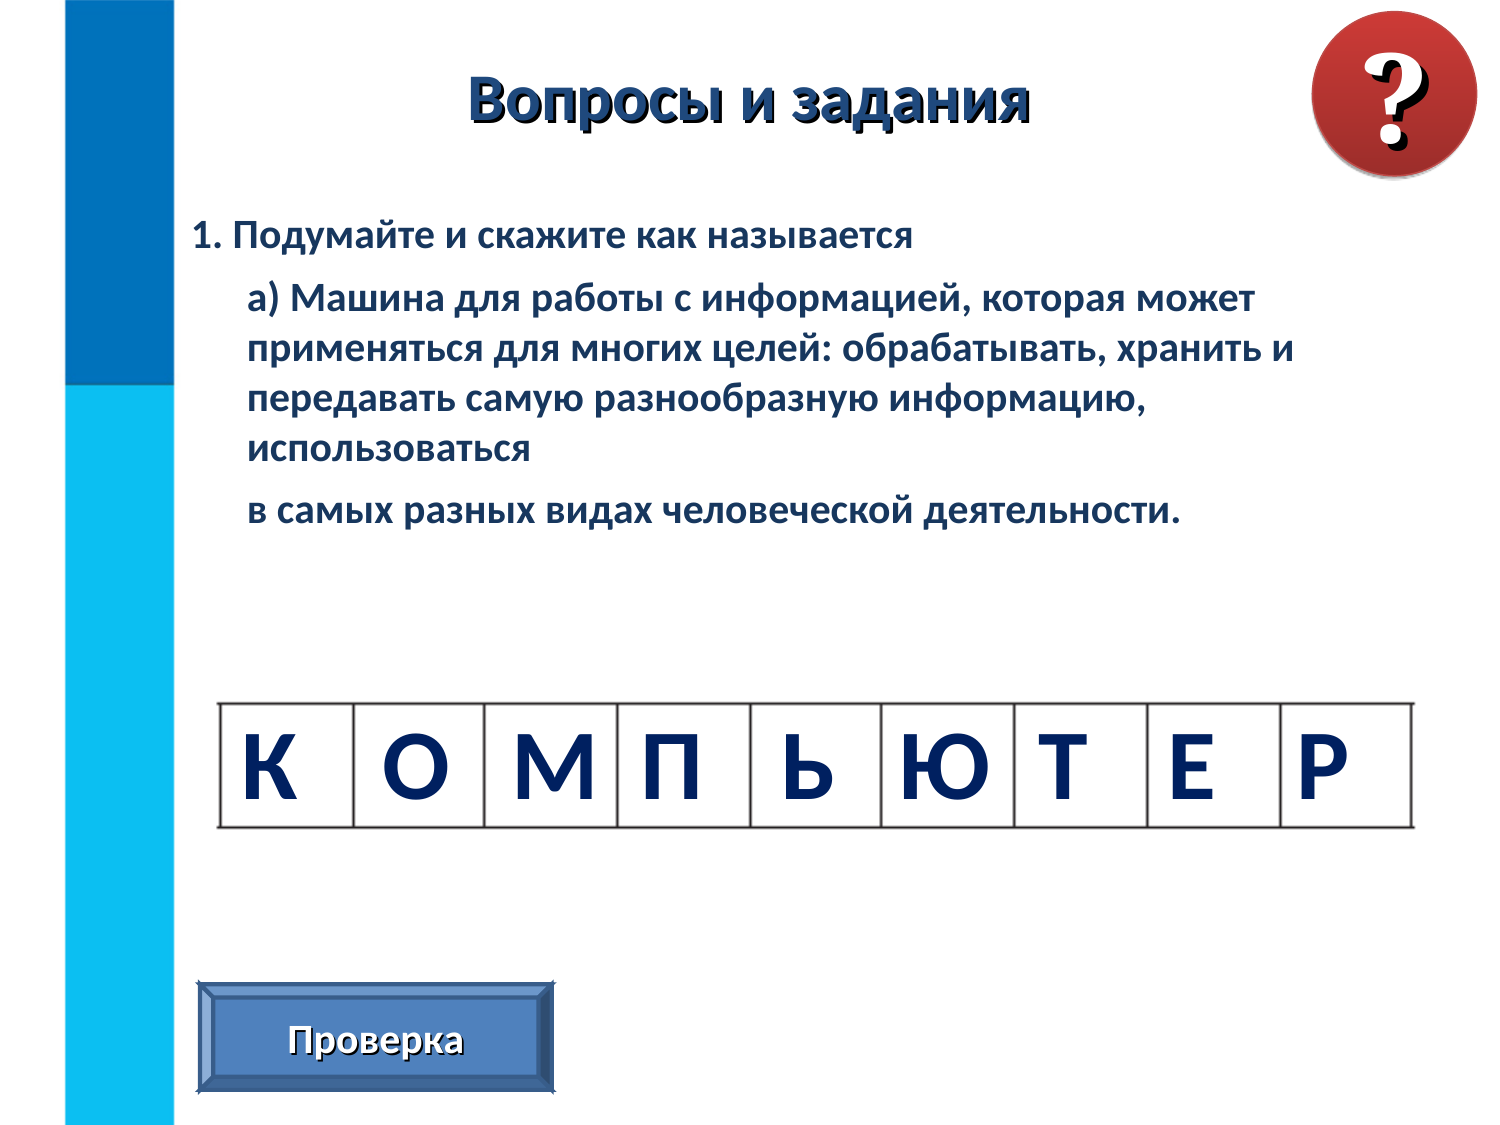

Вопросы и задания
?
# 1. Подумайте и скажите как называется
	а) Машина для работы с информацией, которая может применяться для многих целей: обрабатывать, хранить и передавать самую разнообразную информацию, использоваться
	в самых разных видах человеческой деятельности.
К
О
М
П
Ь
Ю
Т
Е
Р
Проверка